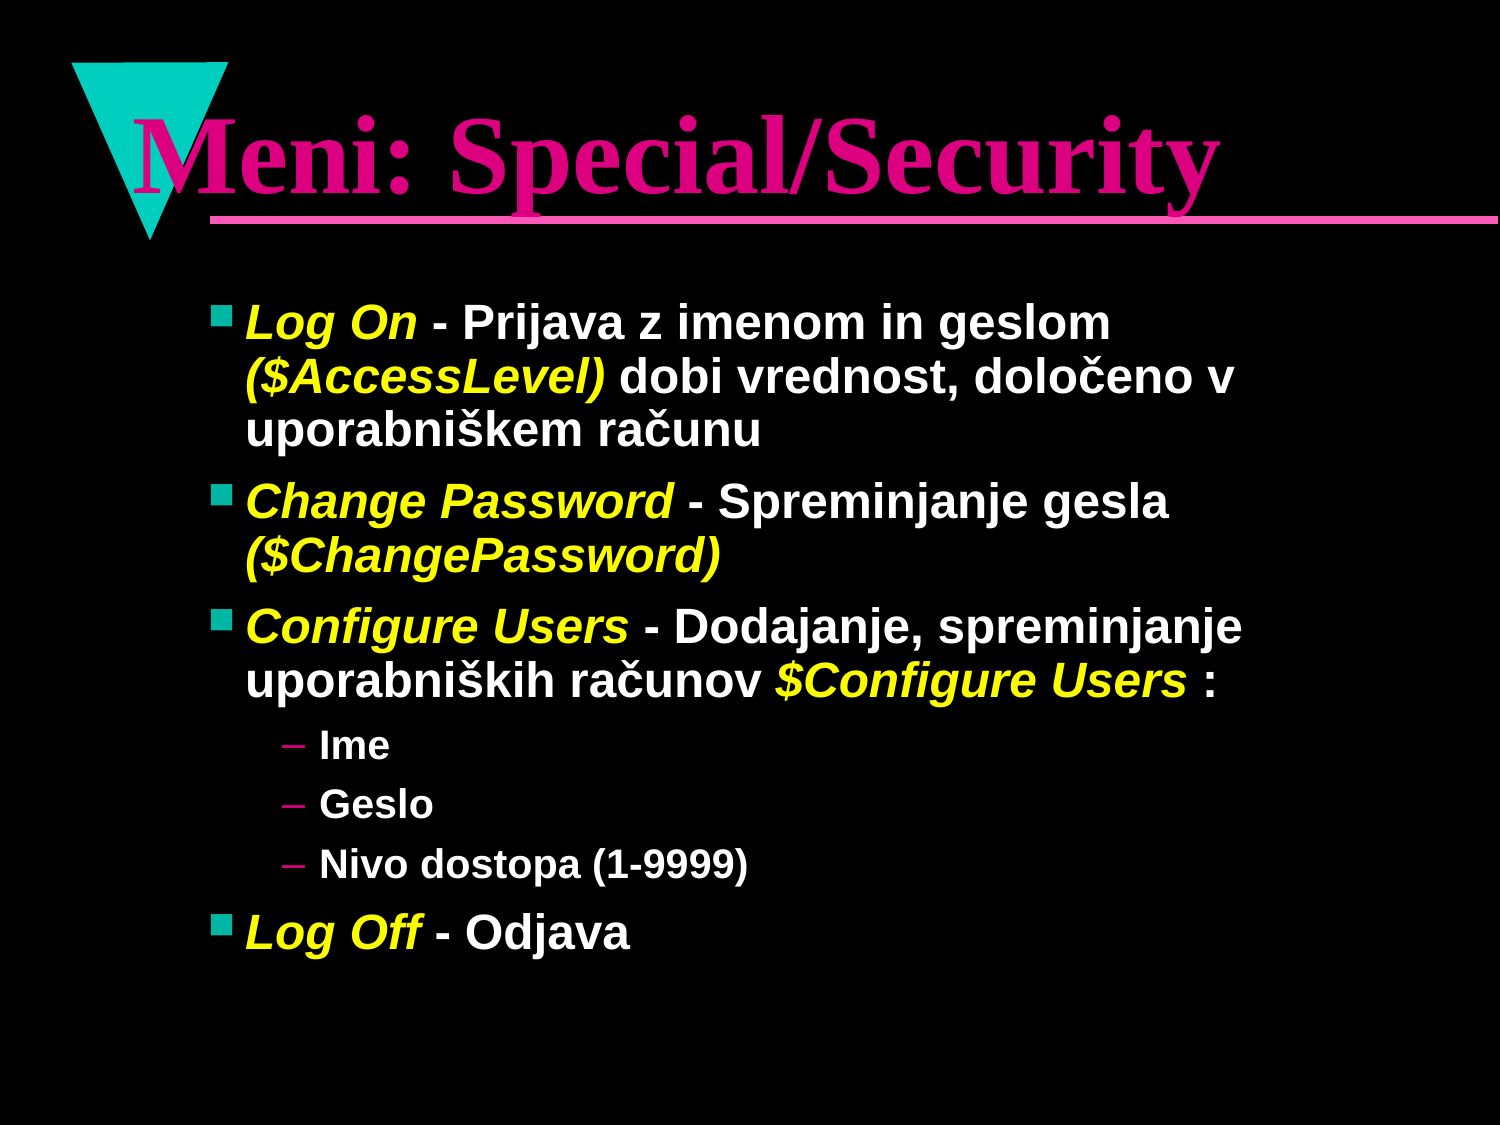

# Meni: Special/Security
Log On - Prijava z imenom in geslom ($AccessLevel) dobi vrednost, določeno v uporabniškem računu
Change Password - Spreminjanje gesla ($ChangePassword)
Configure Users - Dodajanje, spreminjanje uporabniških računov $Configure Users :
Ime
Geslo
Nivo dostopa (1-9999)
Log Off - Odjava
Varnost, zaščita aplikacije in omejitve dostopa
2